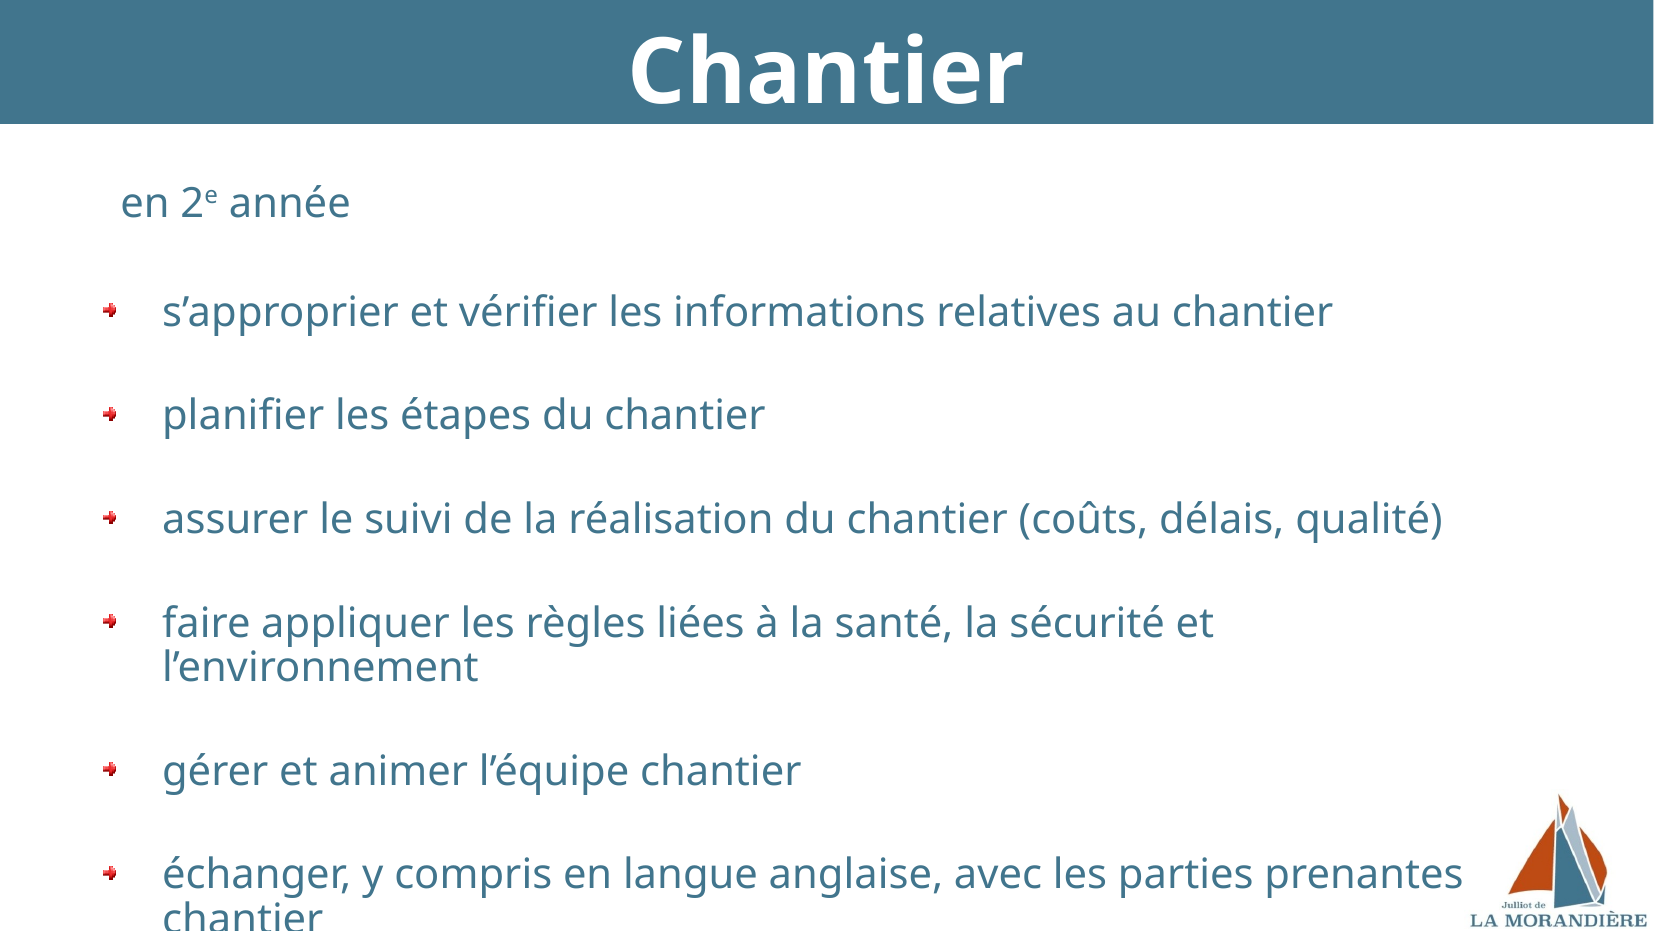

# Chantier
 en 2e année
s’approprier et vérifier les informations relatives au chantier
planifier les étapes du chantier
assurer le suivi de la réalisation du chantier (coûts, délais, qualité)
faire appliquer les règles liées à la santé, la sécurité et l’environnement
gérer et animer l’équipe chantier
échanger, y compris en langue anglaise, avec les parties prenantes du chantier